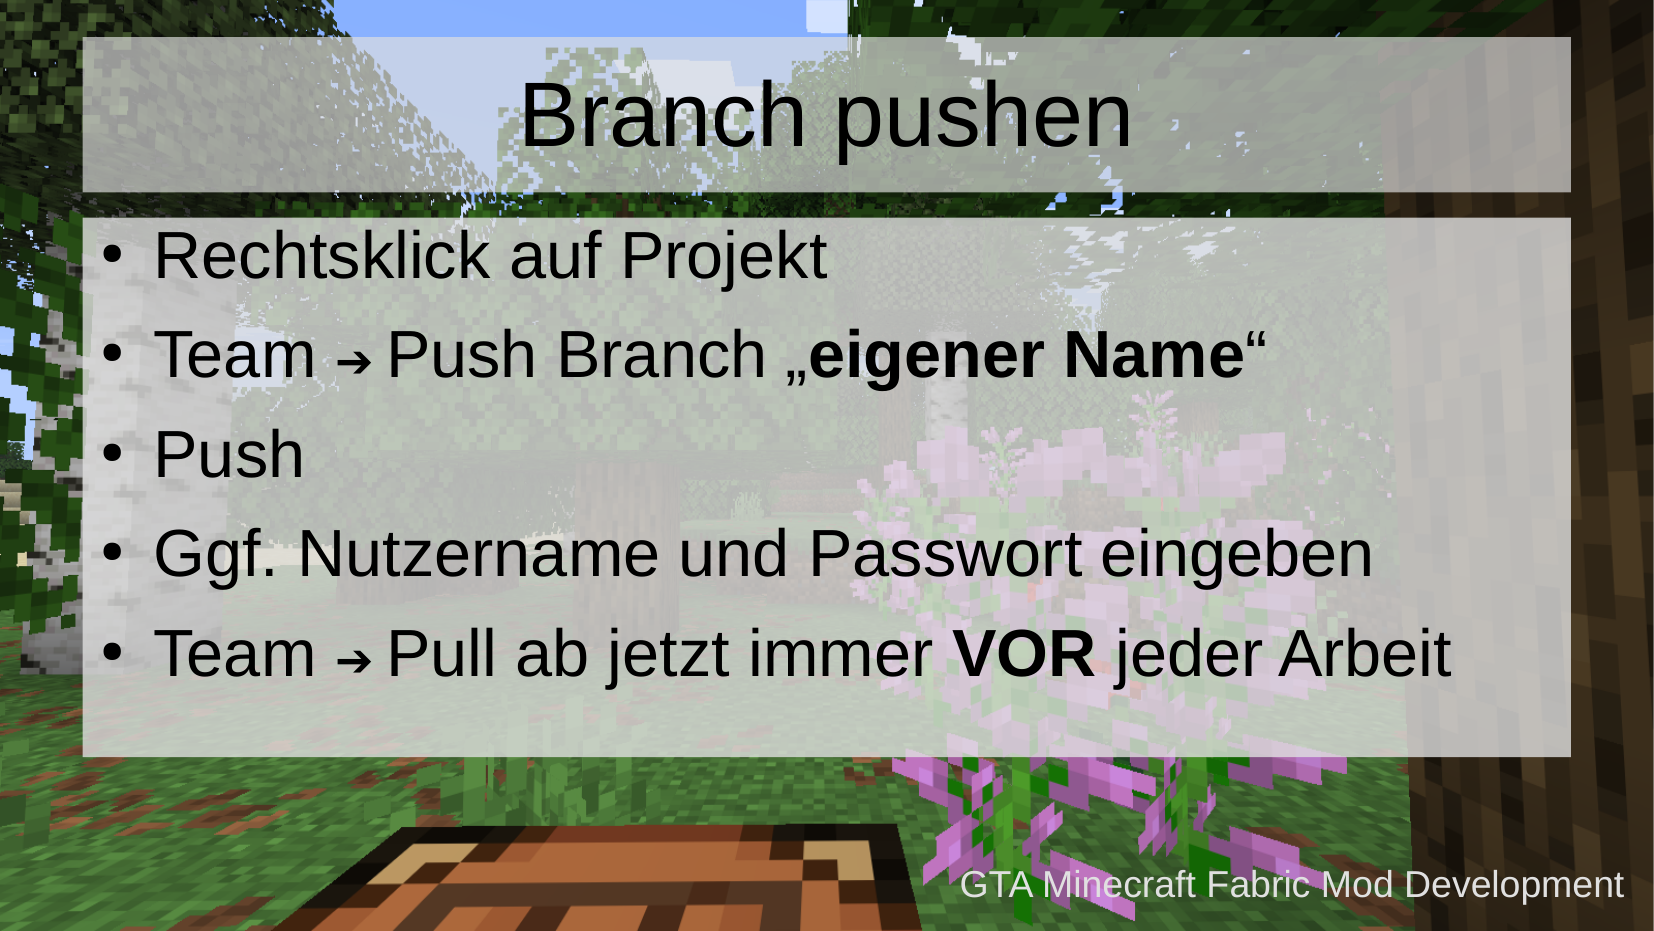

# Branch pushen
Rechtsklick auf Projekt
Team ➔ Push Branch „eigener Name“
Push
Ggf. Nutzername und Passwort eingeben
Team ➔ Pull ab jetzt immer VOR jeder Arbeit